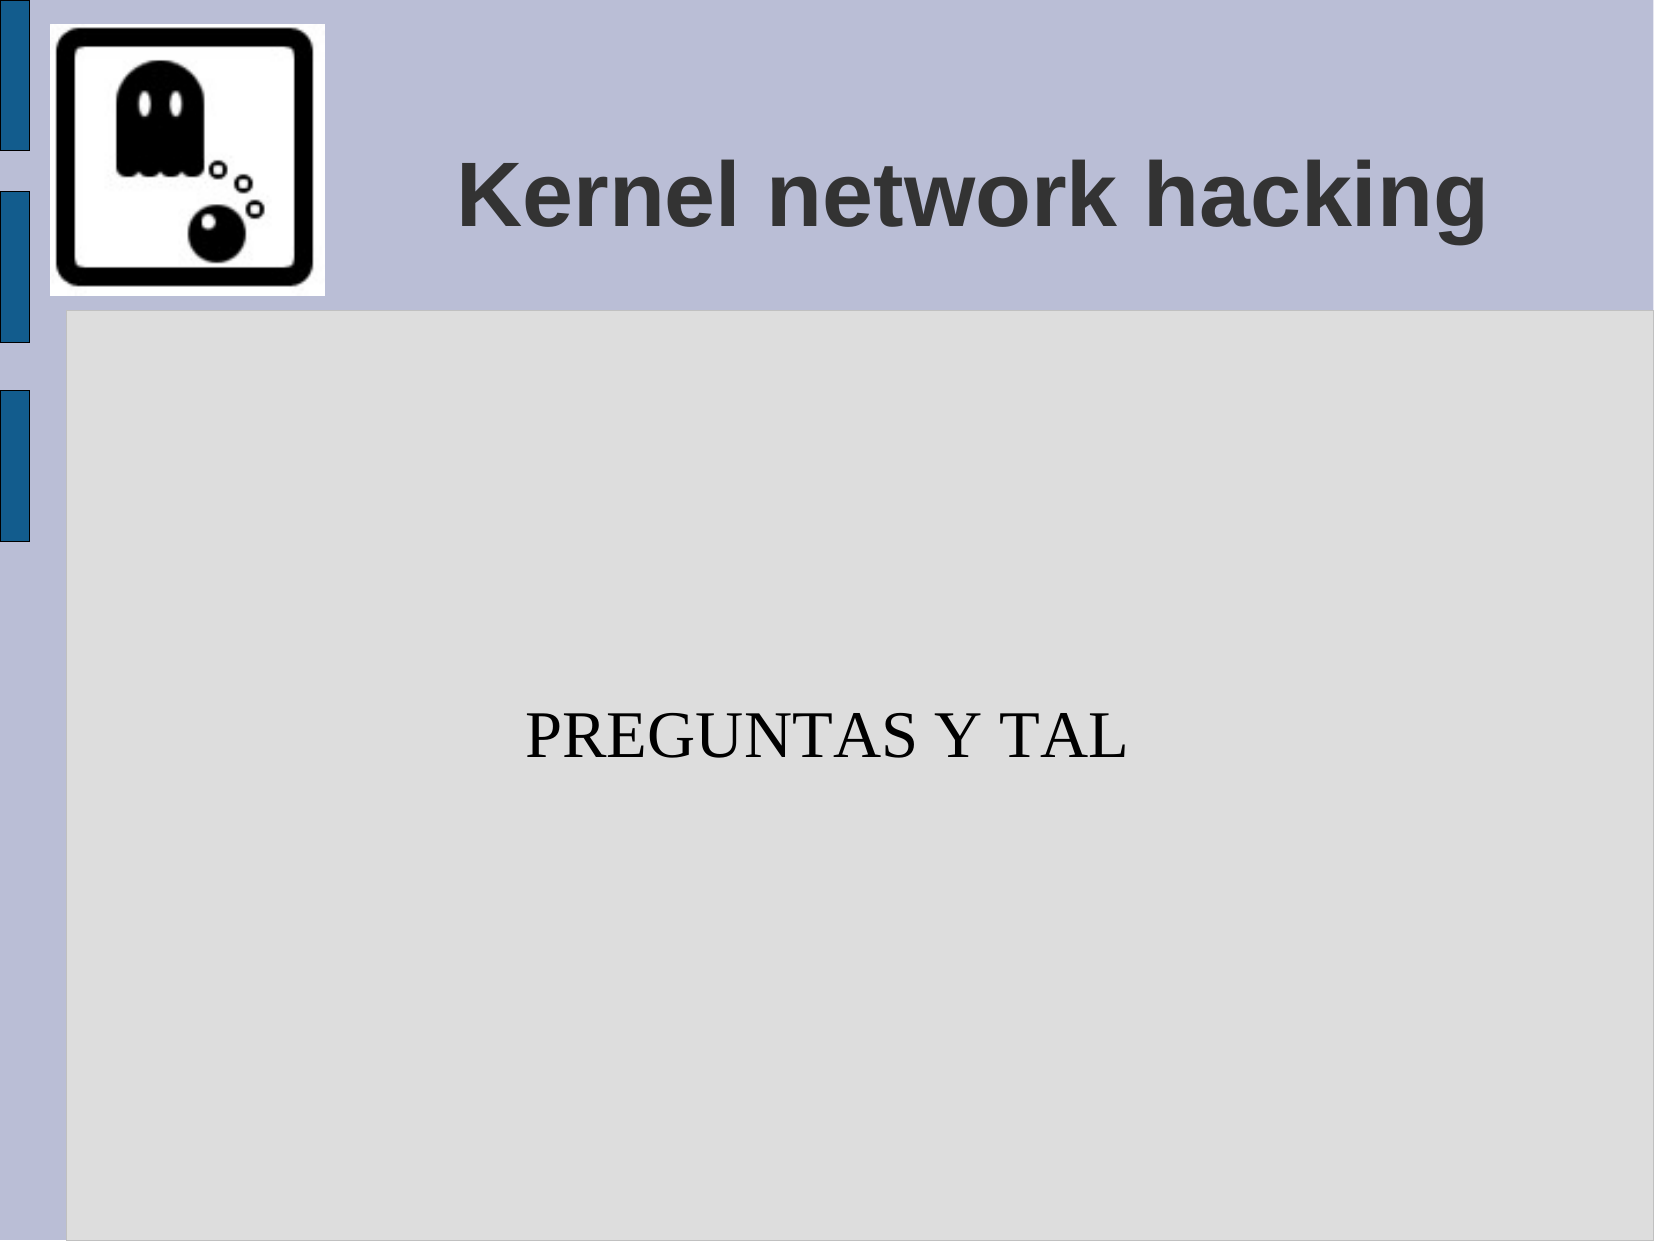

# Kernel network hacking
PREGUNTAS Y TAL